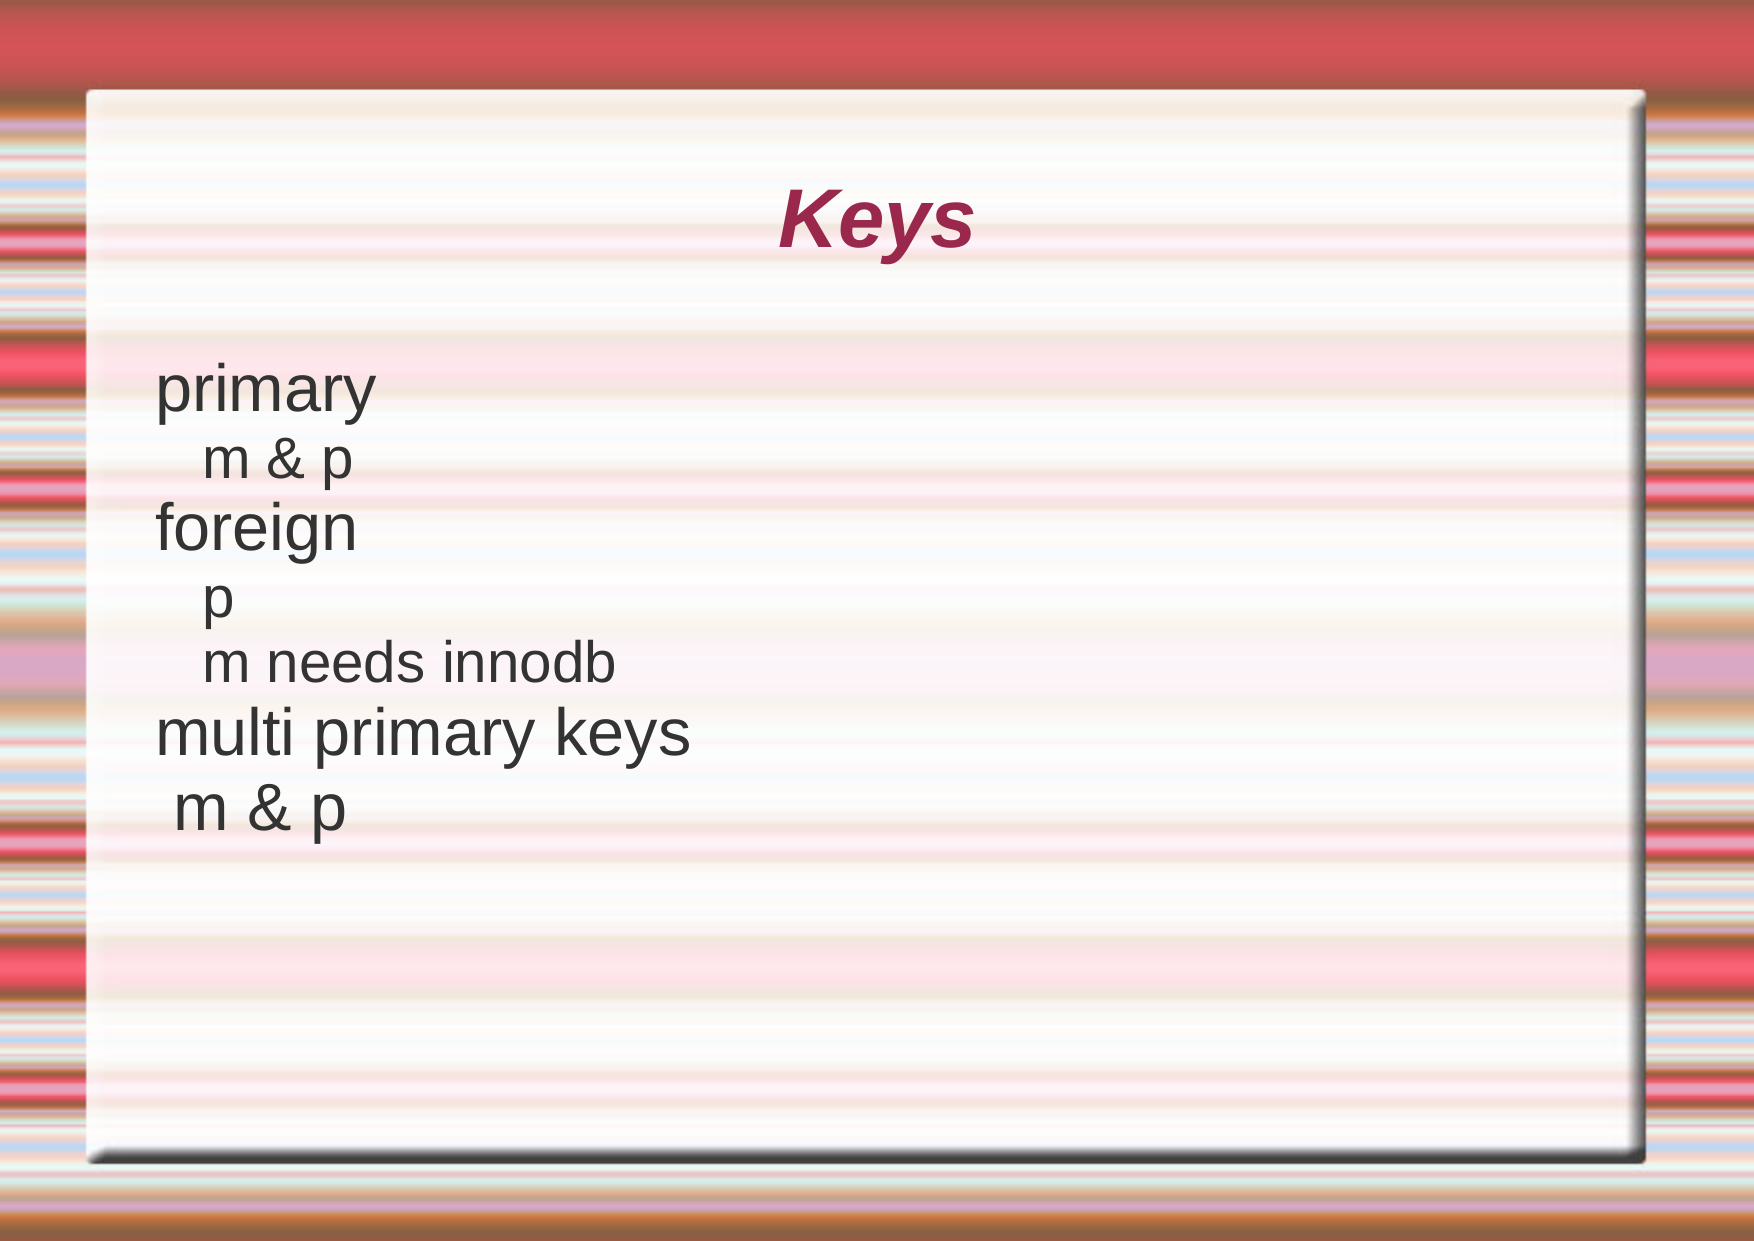

# Keys
primary
m & p
foreign
p
m needs innodb
multi primary keys
 m & p